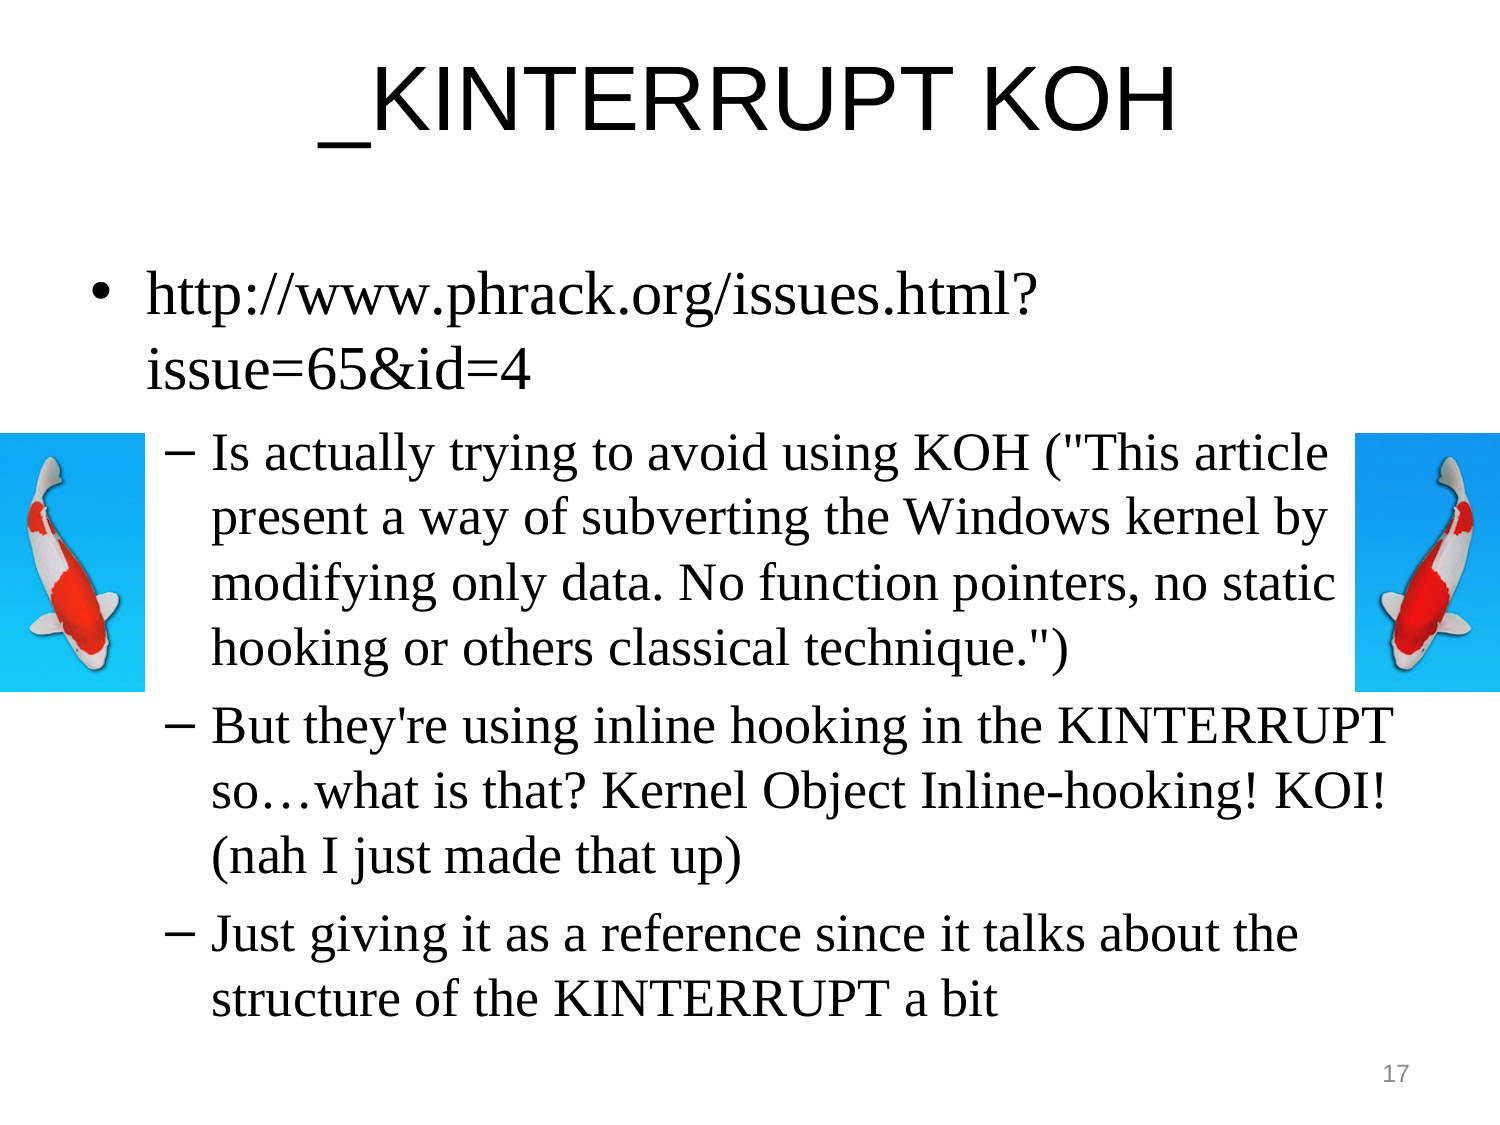

# _KINTERRUPT KOH
http://www.phrack.org/issues.html?issue=65&id=4
Is actually trying to avoid using KOH ("This article present a way of subverting the Windows kernel by modifying only data. No function pointers, no static hooking or others classical technique.")
But they're using inline hooking in the KINTERRUPT so…what is that? Kernel Object Inline-hooking! KOI! (nah I just made that up)
Just giving it as a reference since it talks about the structure of the KINTERRUPT a bit